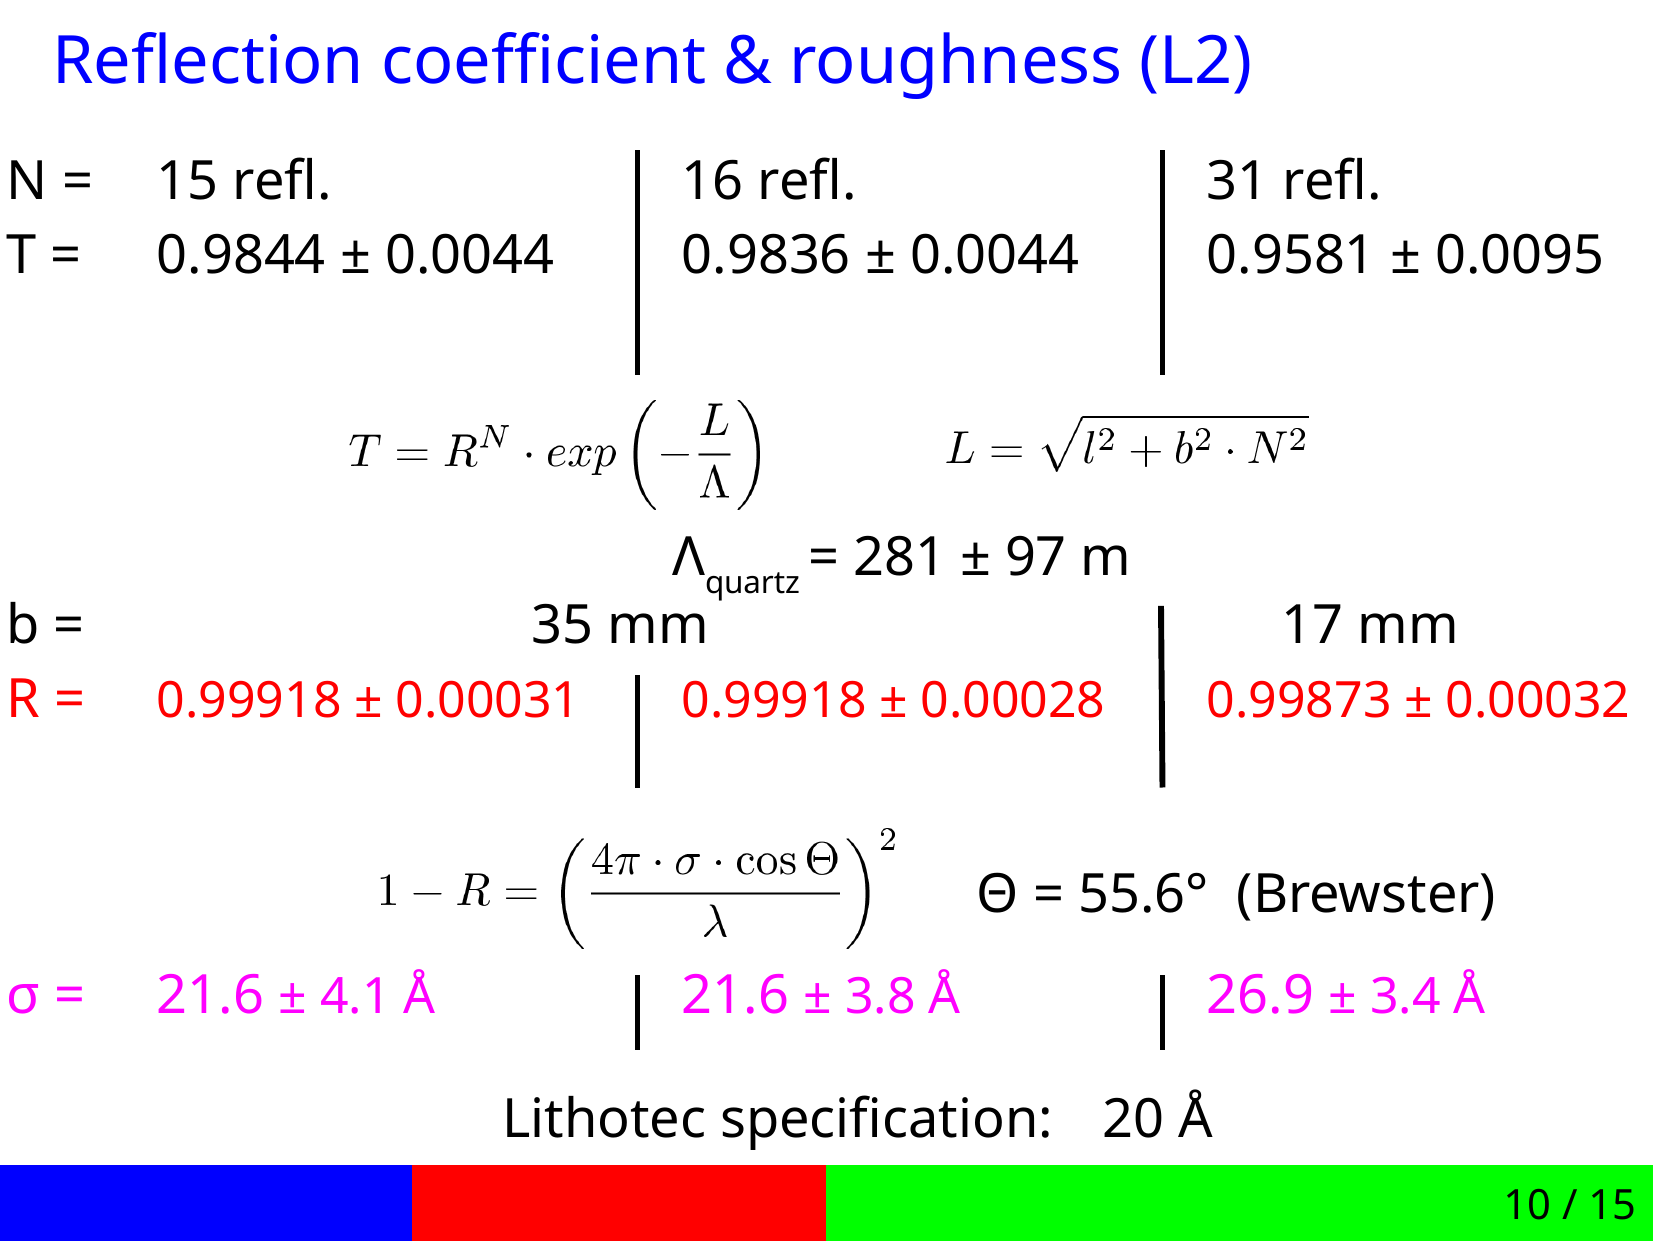

Reflection coefficient & roughness (L2)
N = 	15 refl.					16 refl. 					31 refl.
T =	0.9844 ± 0.0044		0.9836 ± 0.0044		0.9581 ± 0.0095
b = 						35 mm								17 mm
R = 	0.99918 ± 0.00031		0.99918 ± 0.00028		0.99873 ± 0.00032
σ = 	21.6 ± 4.1 Å				21.6 ± 3.8 Å				26.9 ± 3.4 Å
Λquartz = 281 ± 97 m
Θ = 55.6° (Brewster)
Lithotec specification:	20 Å
10 / 15